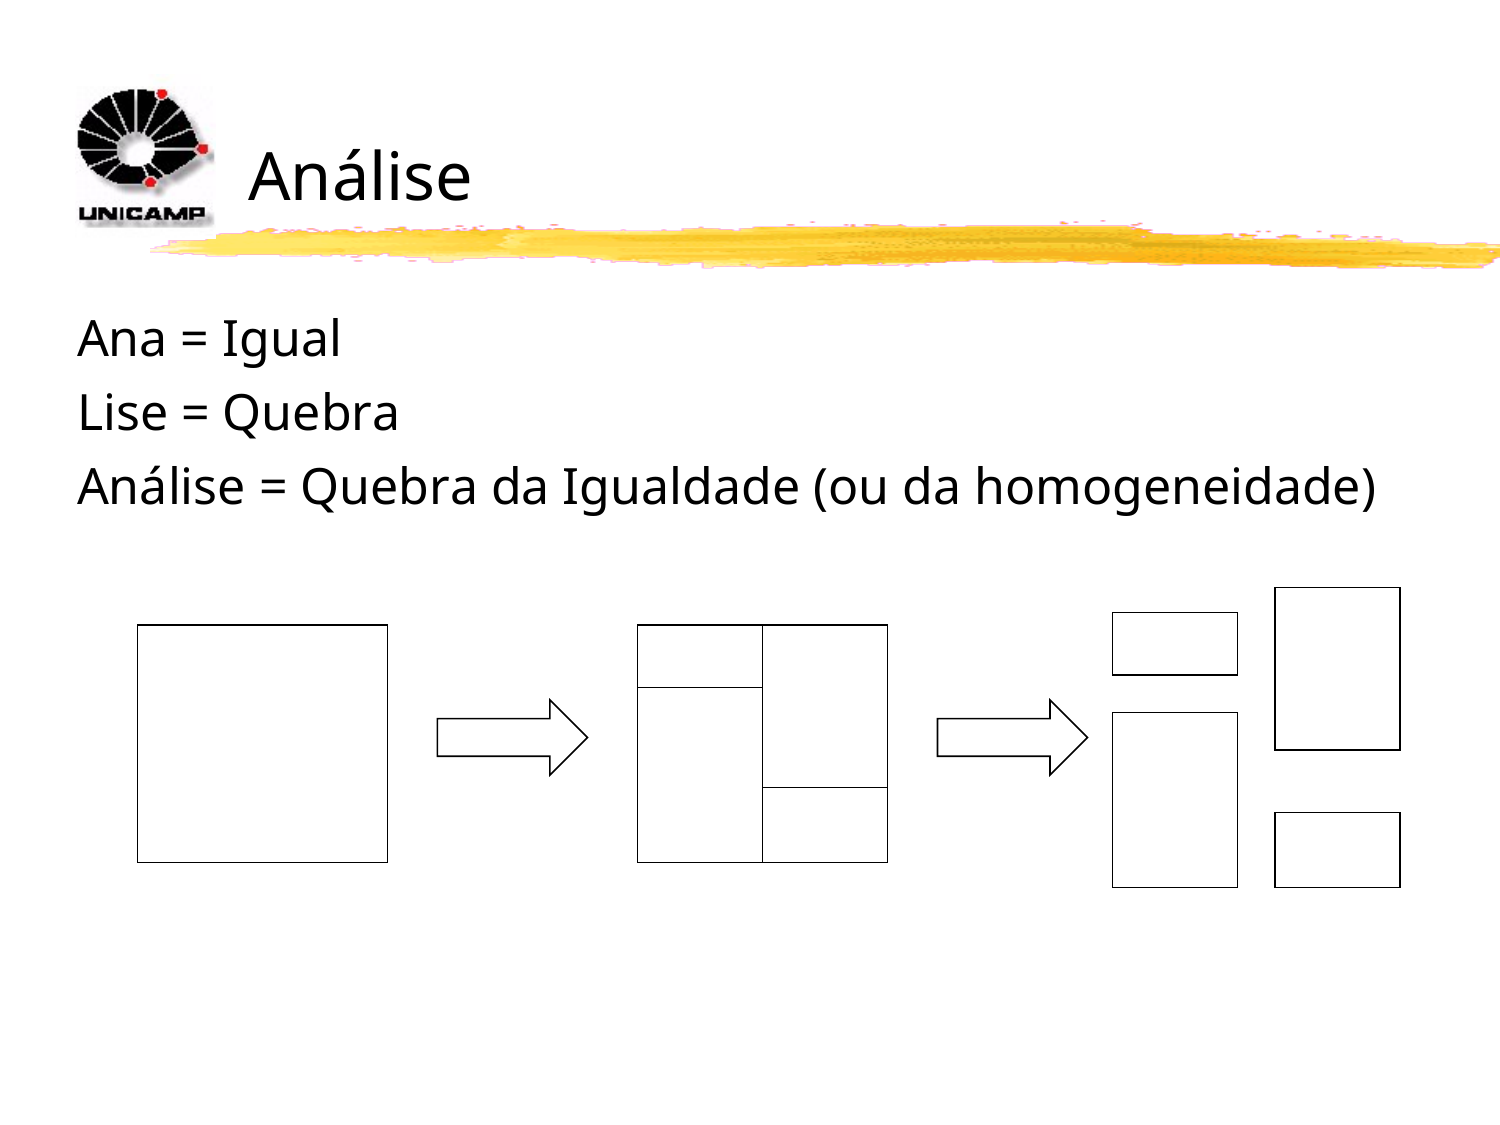

# Análise
Ana = Igual
Lise = Quebra
Análise = Quebra da Igualdade (ou da homogeneidade)